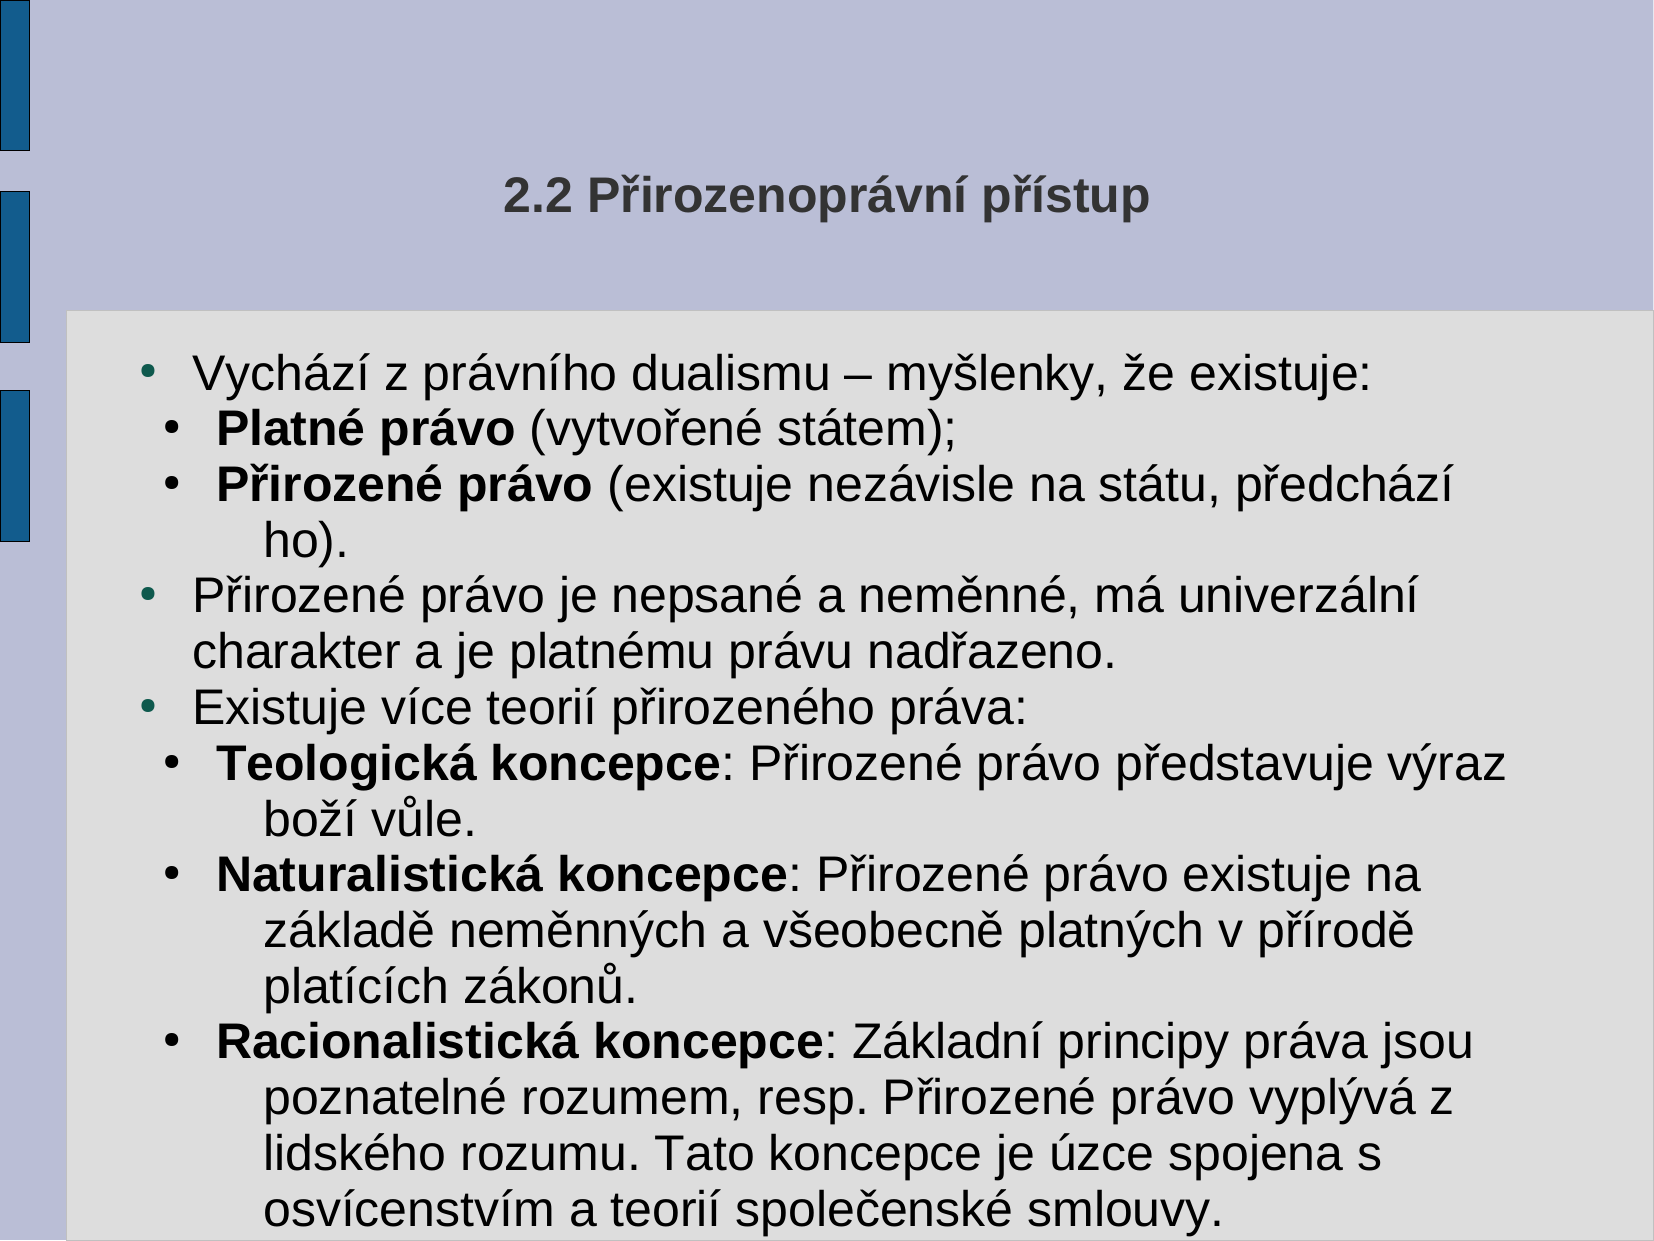

# 2.2 Přirozenoprávní přístup
Vychází z právního dualismu – myšlenky, že existuje:
Platné právo (vytvořené státem);
Přirozené právo (existuje nezávisle na státu, předchází ho).
Přirozené právo je nepsané a neměnné, má univerzální charakter a je platnému právu nadřazeno.
Existuje více teorií přirozeného práva:
Teologická koncepce: Přirozené právo představuje výraz boží vůle.
Naturalistická koncepce: Přirozené právo existuje na základě neměnných a všeobecně platných v přírodě platících zákonů.
Racionalistická koncepce: Základní principy práva jsou poznatelné rozumem, resp. Přirozené právo vyplývá z lidského rozumu. Tato koncepce je úzce spojena s osvícenstvím a teorií společenské smlouvy.